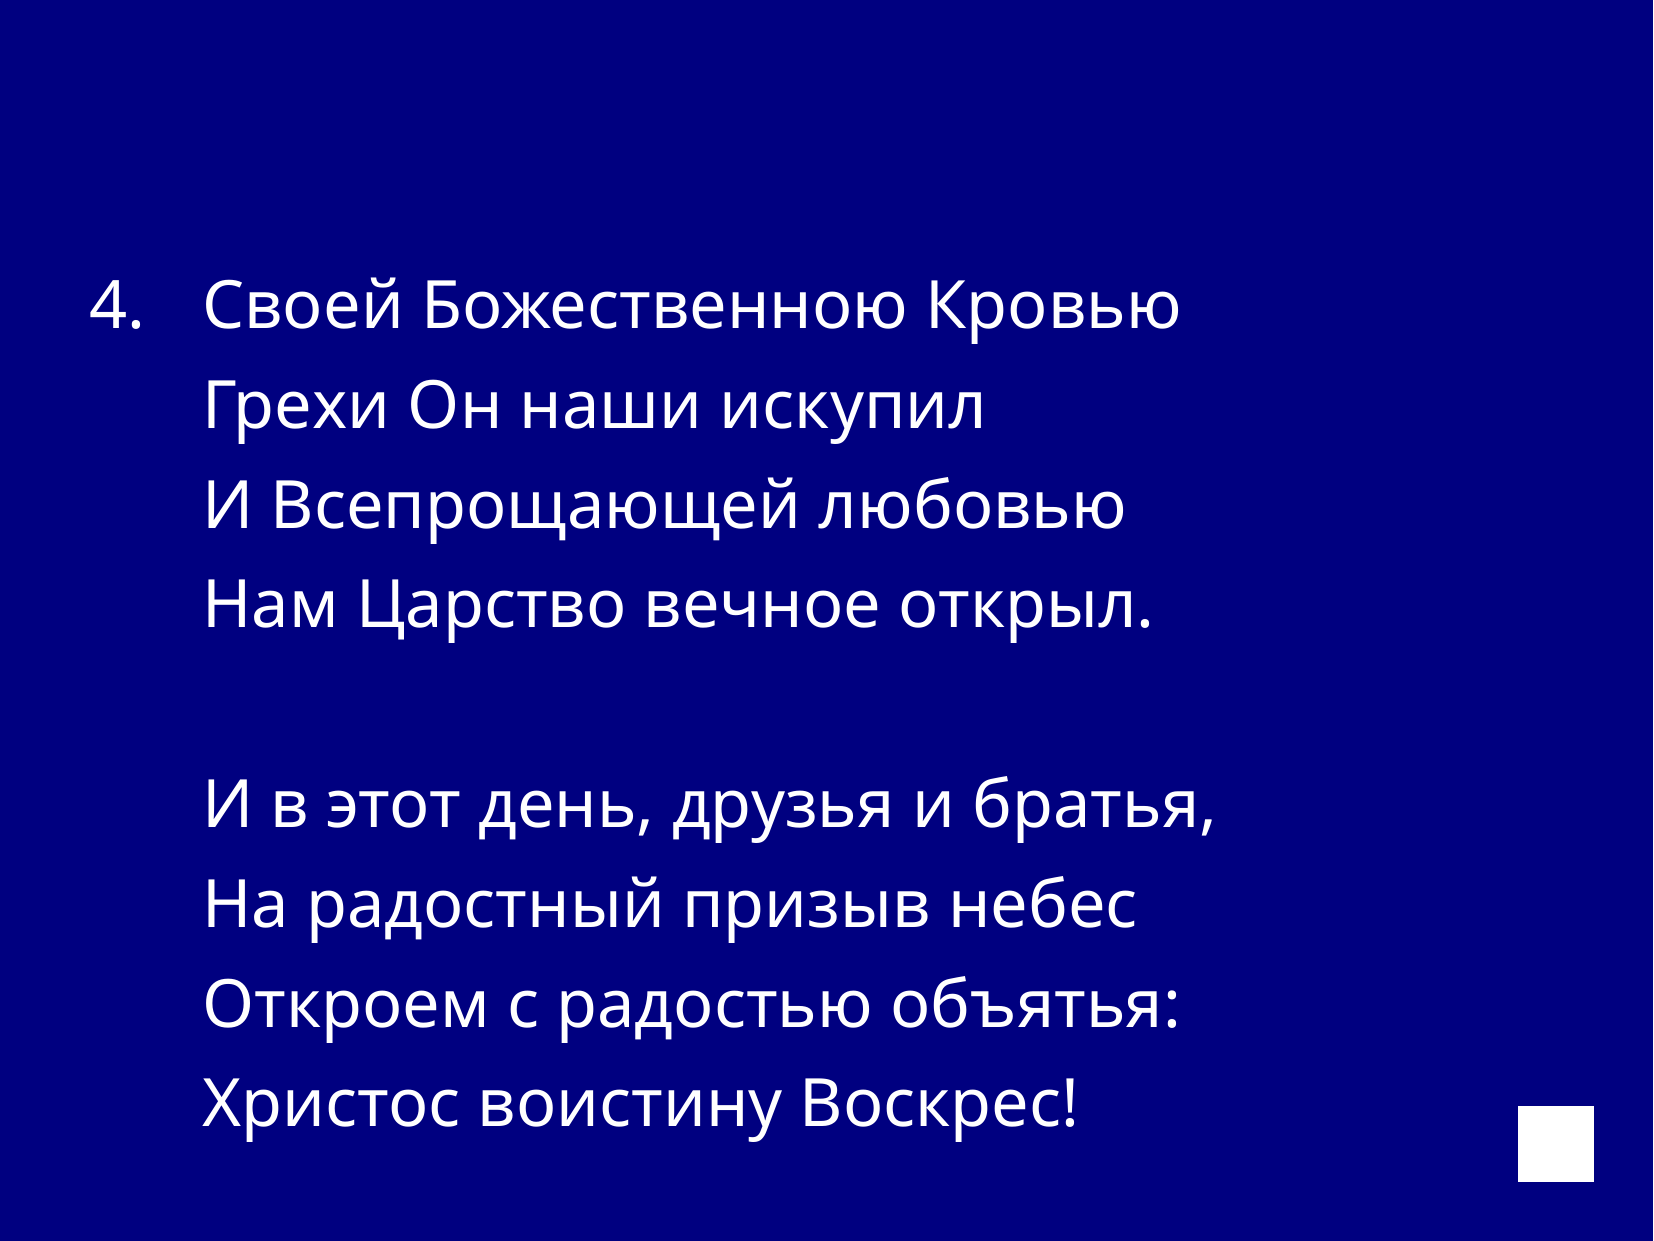

4.	Своей Божественною Кровью
	Грехи Он наши искупил
	И Всепрощающей любовью
	Нам Царство вечное открыл.
	И в этот день, друзья и братья,
	На радостный призыв небес
	Откроем с радостью объятья:
	Христос воистину Воскрес!